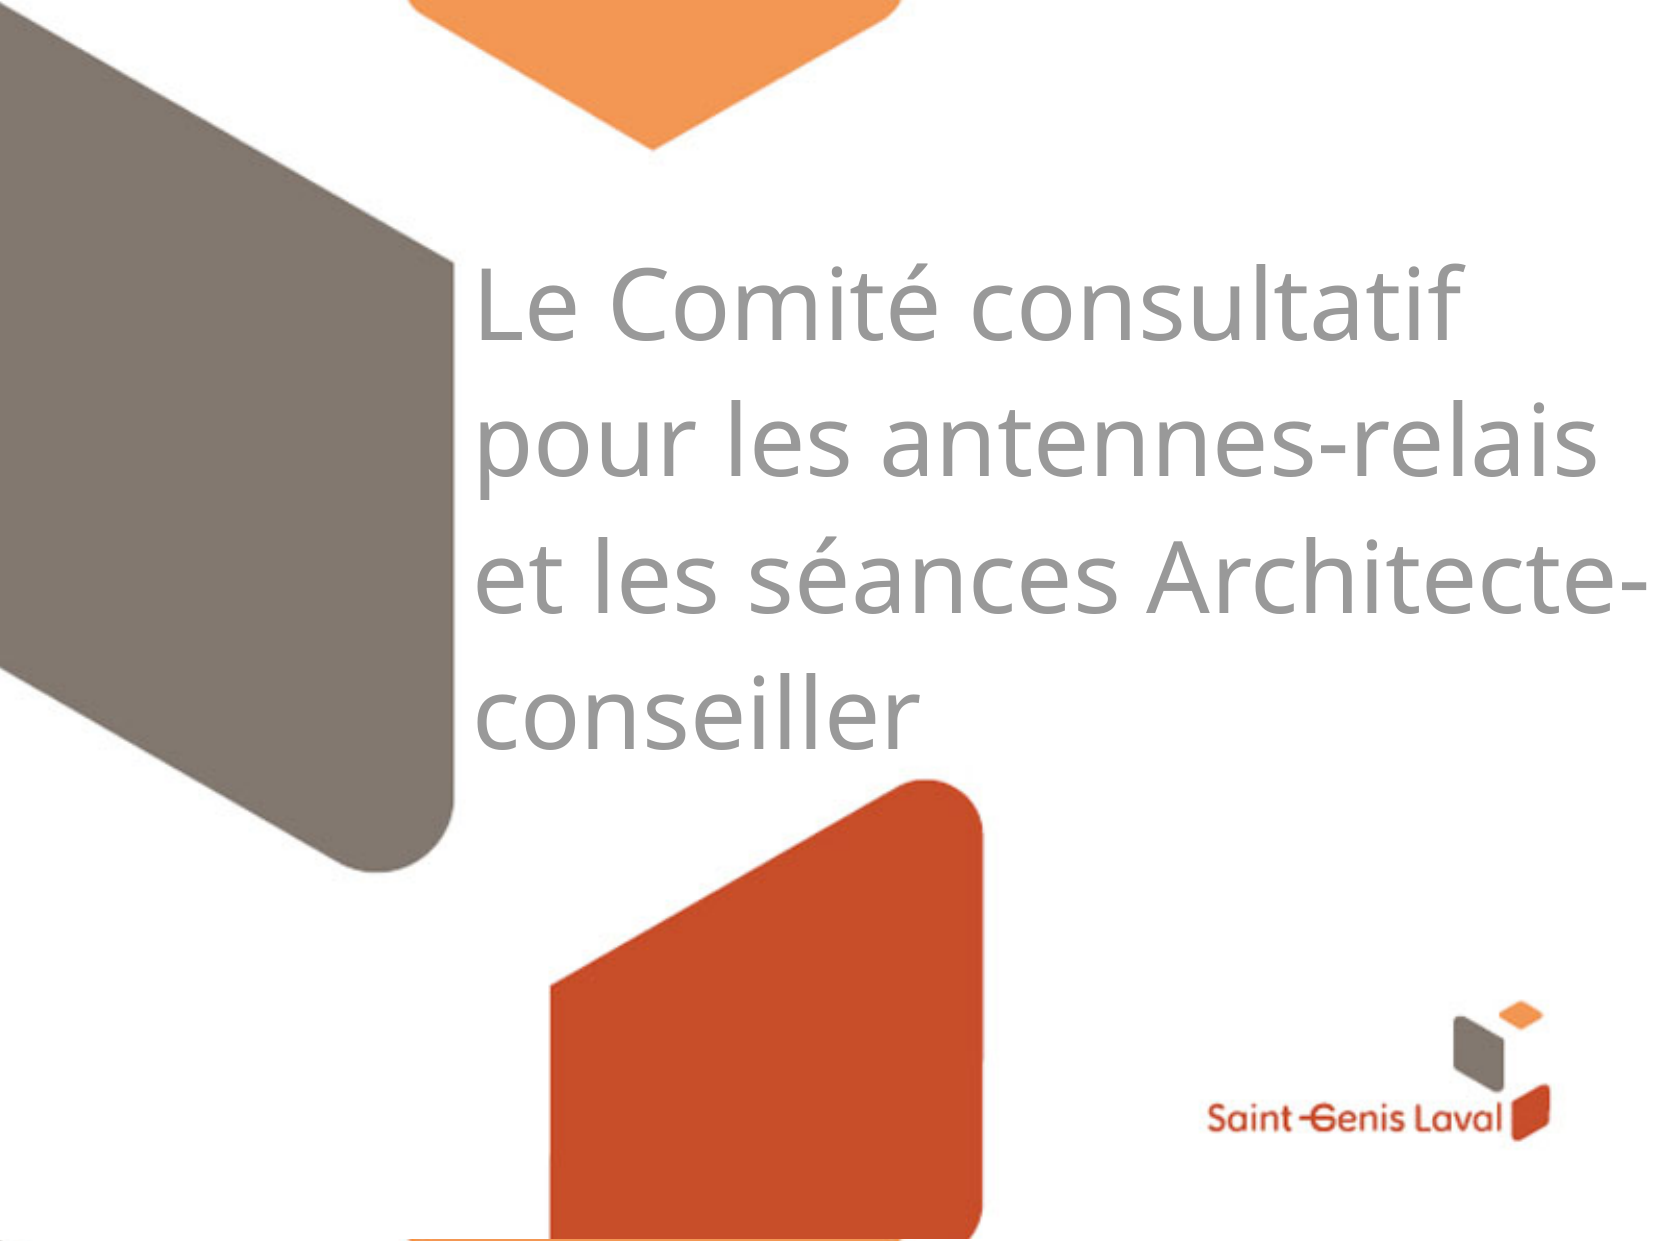

# Le Comité consultatif pour les antennes-relais et les séances Architecte-conseiller